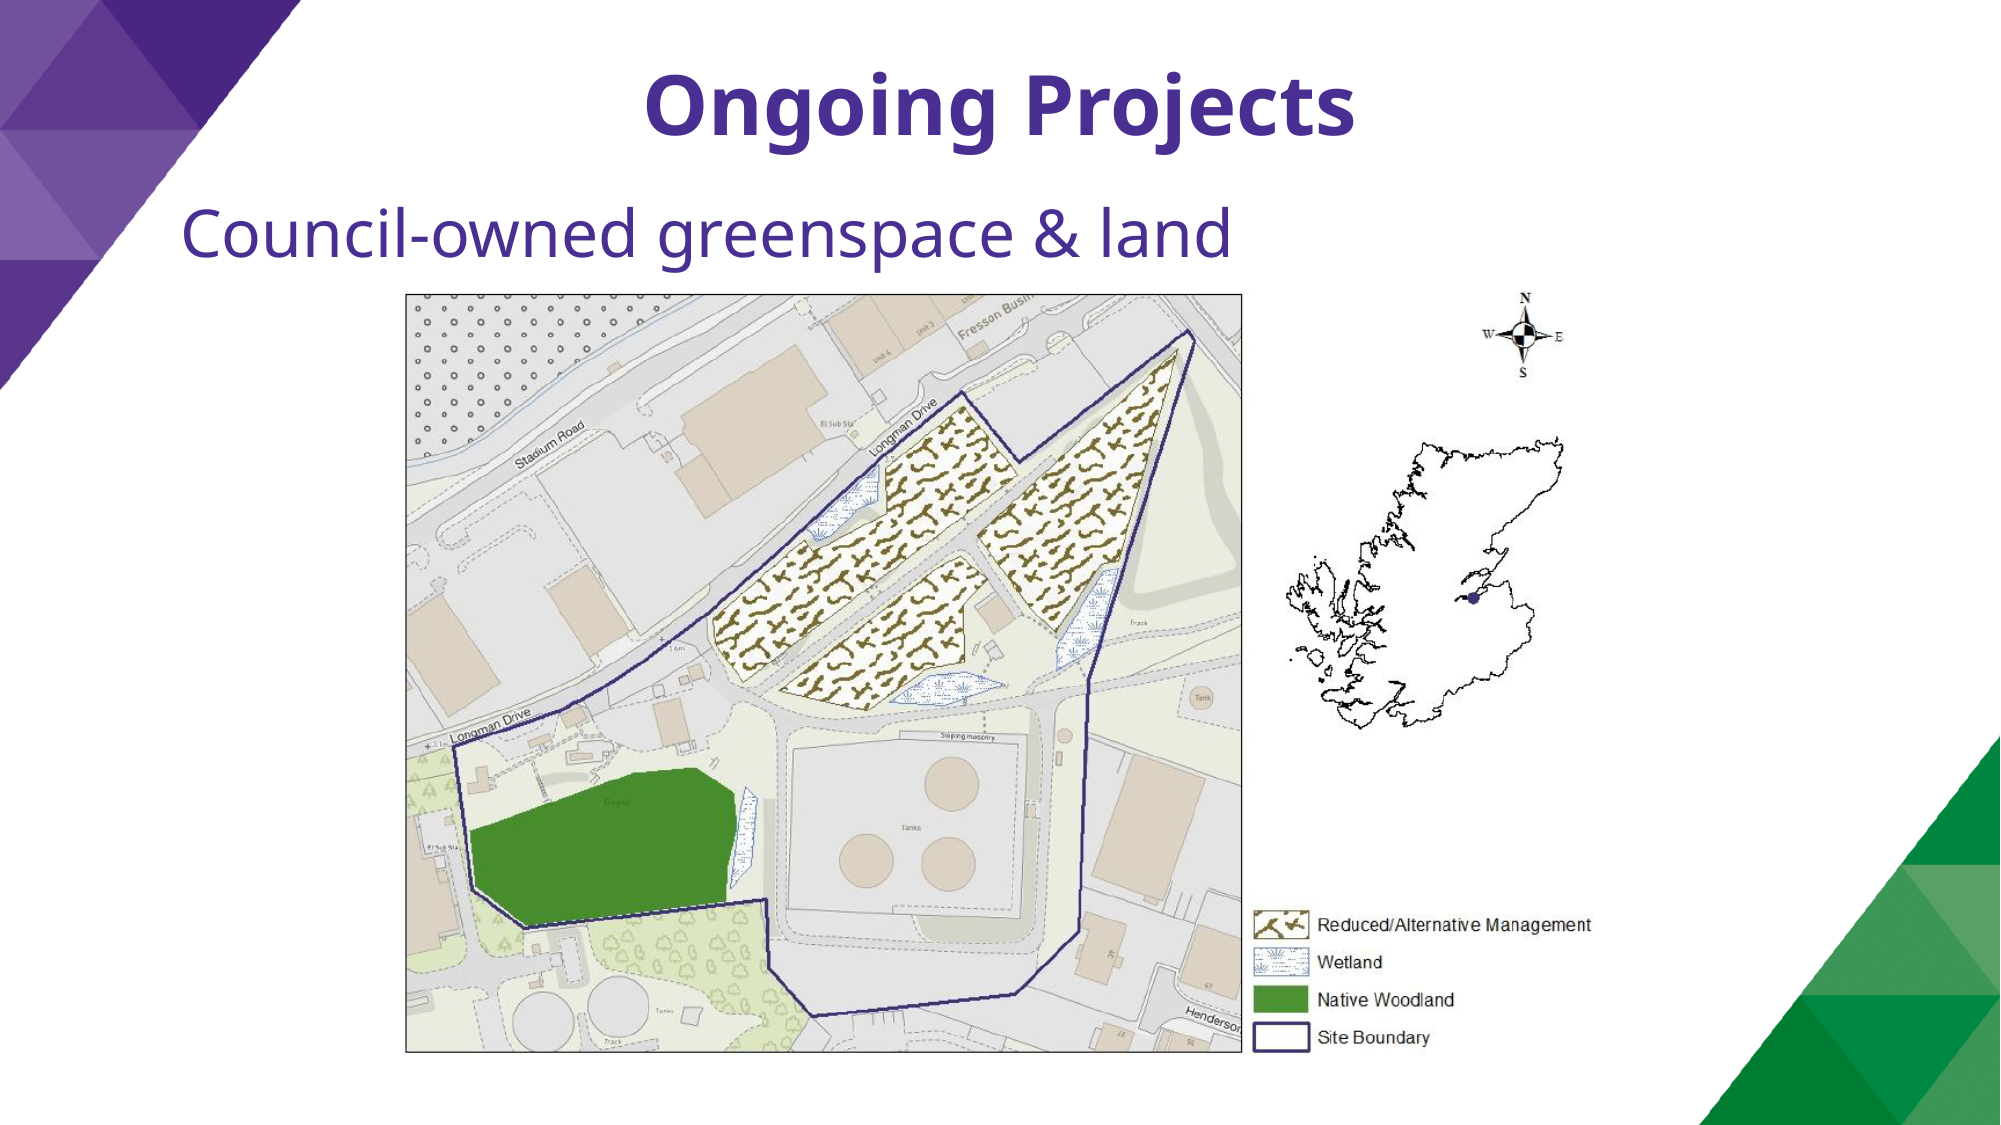

# Ongoing Projects
Council-owned greenspace & land